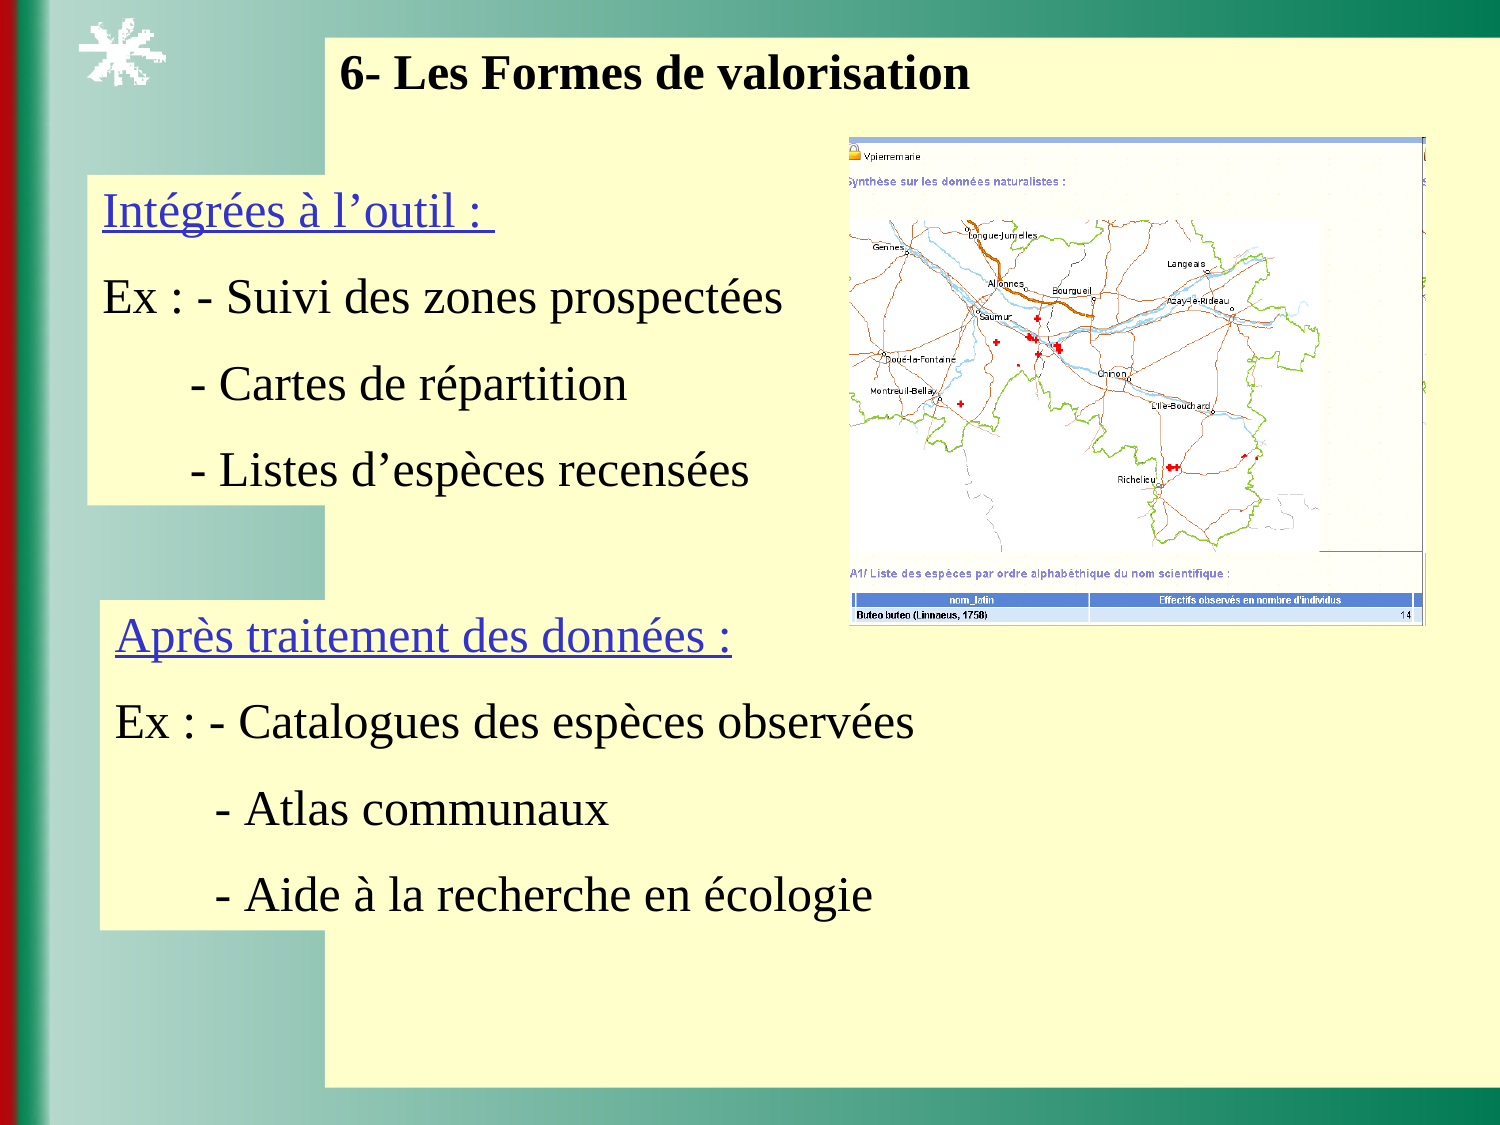

6- Les Formes de valorisation
Intégrées à l’outil :
Ex : - Suivi des zones prospectées
 - Cartes de répartition
 - Listes d’espèces recensées
Après traitement des données :
Ex : - Catalogues des espèces observées
 - Atlas communaux
 - Aide à la recherche en écologie